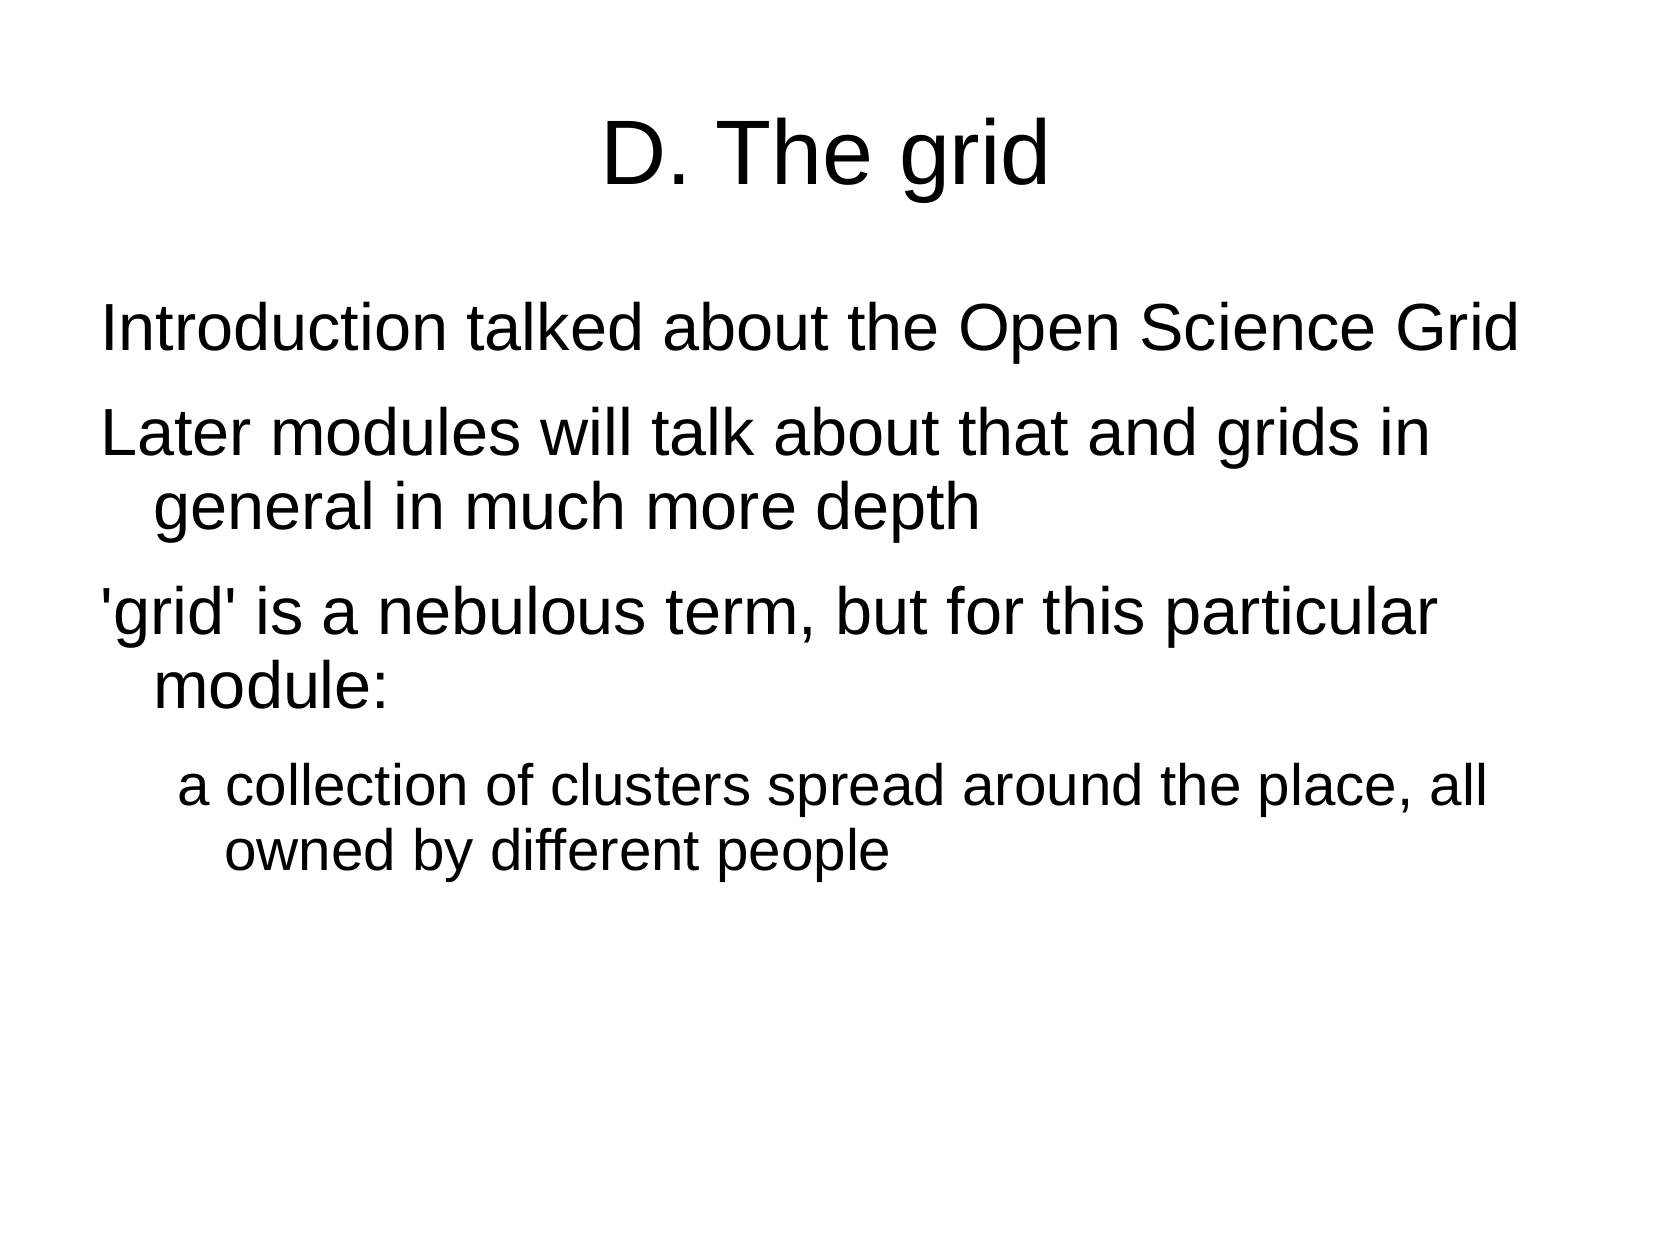

# D. The grid
Introduction talked about the Open Science Grid
Later modules will talk about that and grids in general in much more depth
'grid' is a nebulous term, but for this particular module:
a collection of clusters spread around the place, all owned by different people